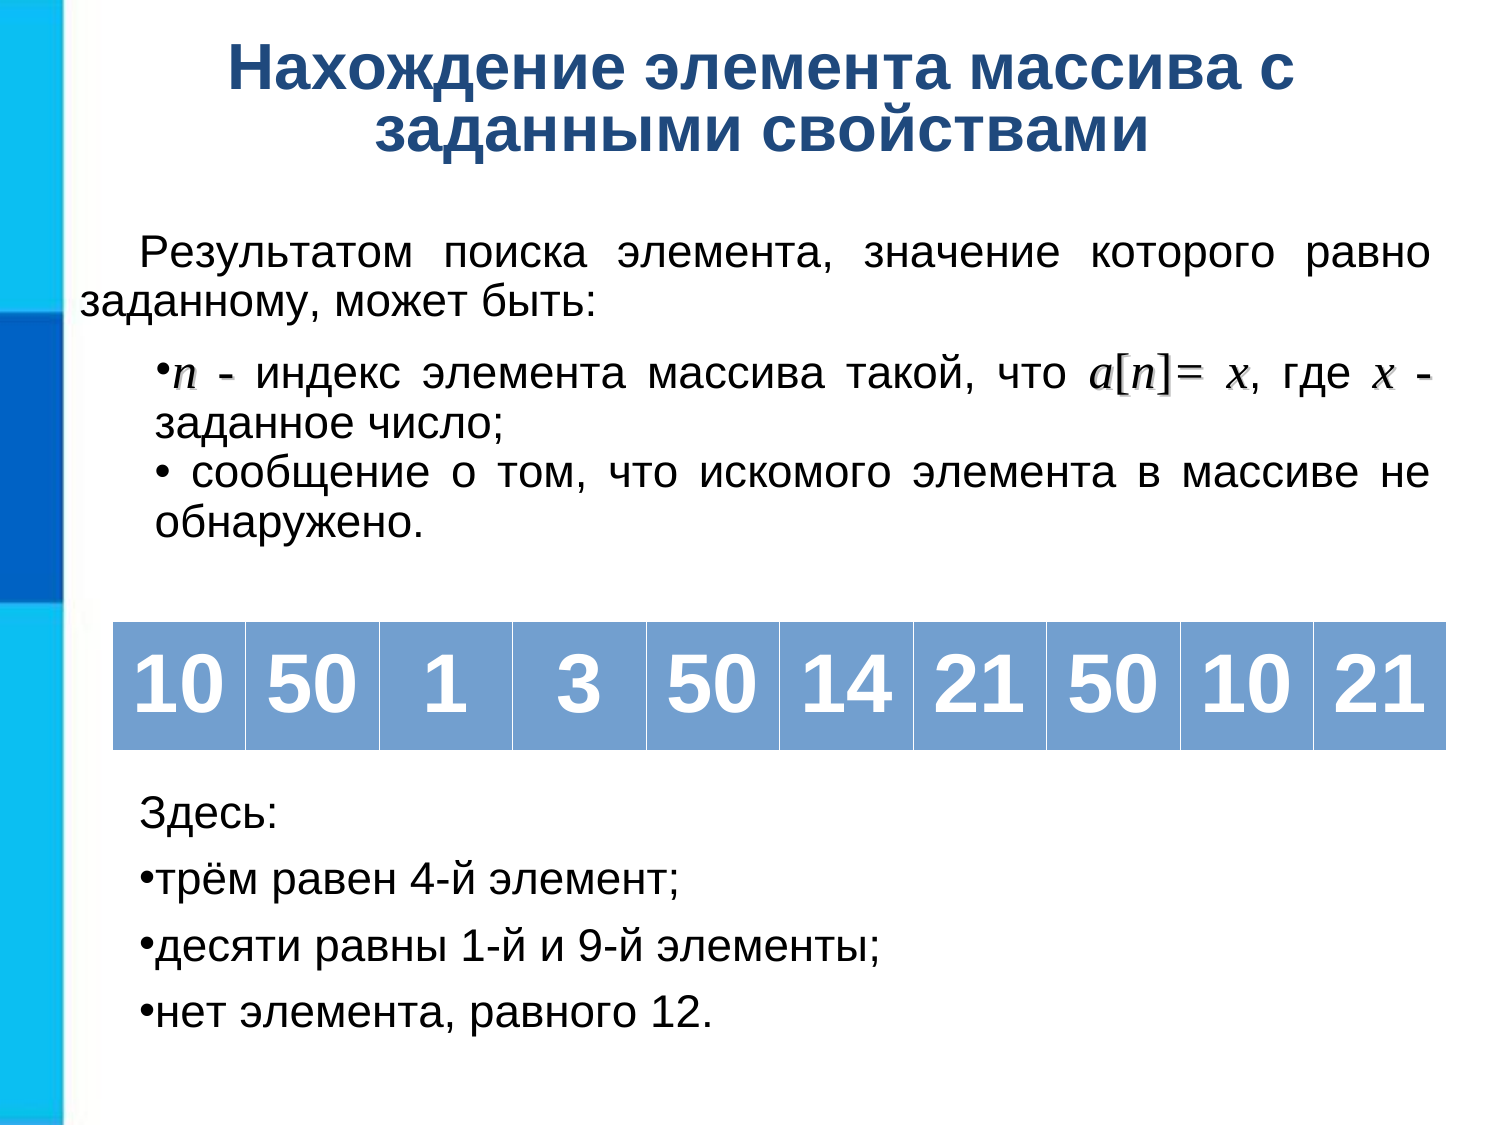

Нахождение элемента массива с заданными свойствами
Результатом поиска элемента, значение которого равно заданному, может быть:
n - индекс элемента массива такой, что a[n]= x, где х - заданное число;
 сообщение о том, что искомого элемента в массиве не обнаружено.
| 10 | 50 | 1 | 3 | 50 | 14 | 21 | 50 | 10 | 21 |
| --- | --- | --- | --- | --- | --- | --- | --- | --- | --- |
Здесь:
трём равен 4-й элемент;
десяти равны 1-й и 9-й элементы;
нет элемента, равного 12.